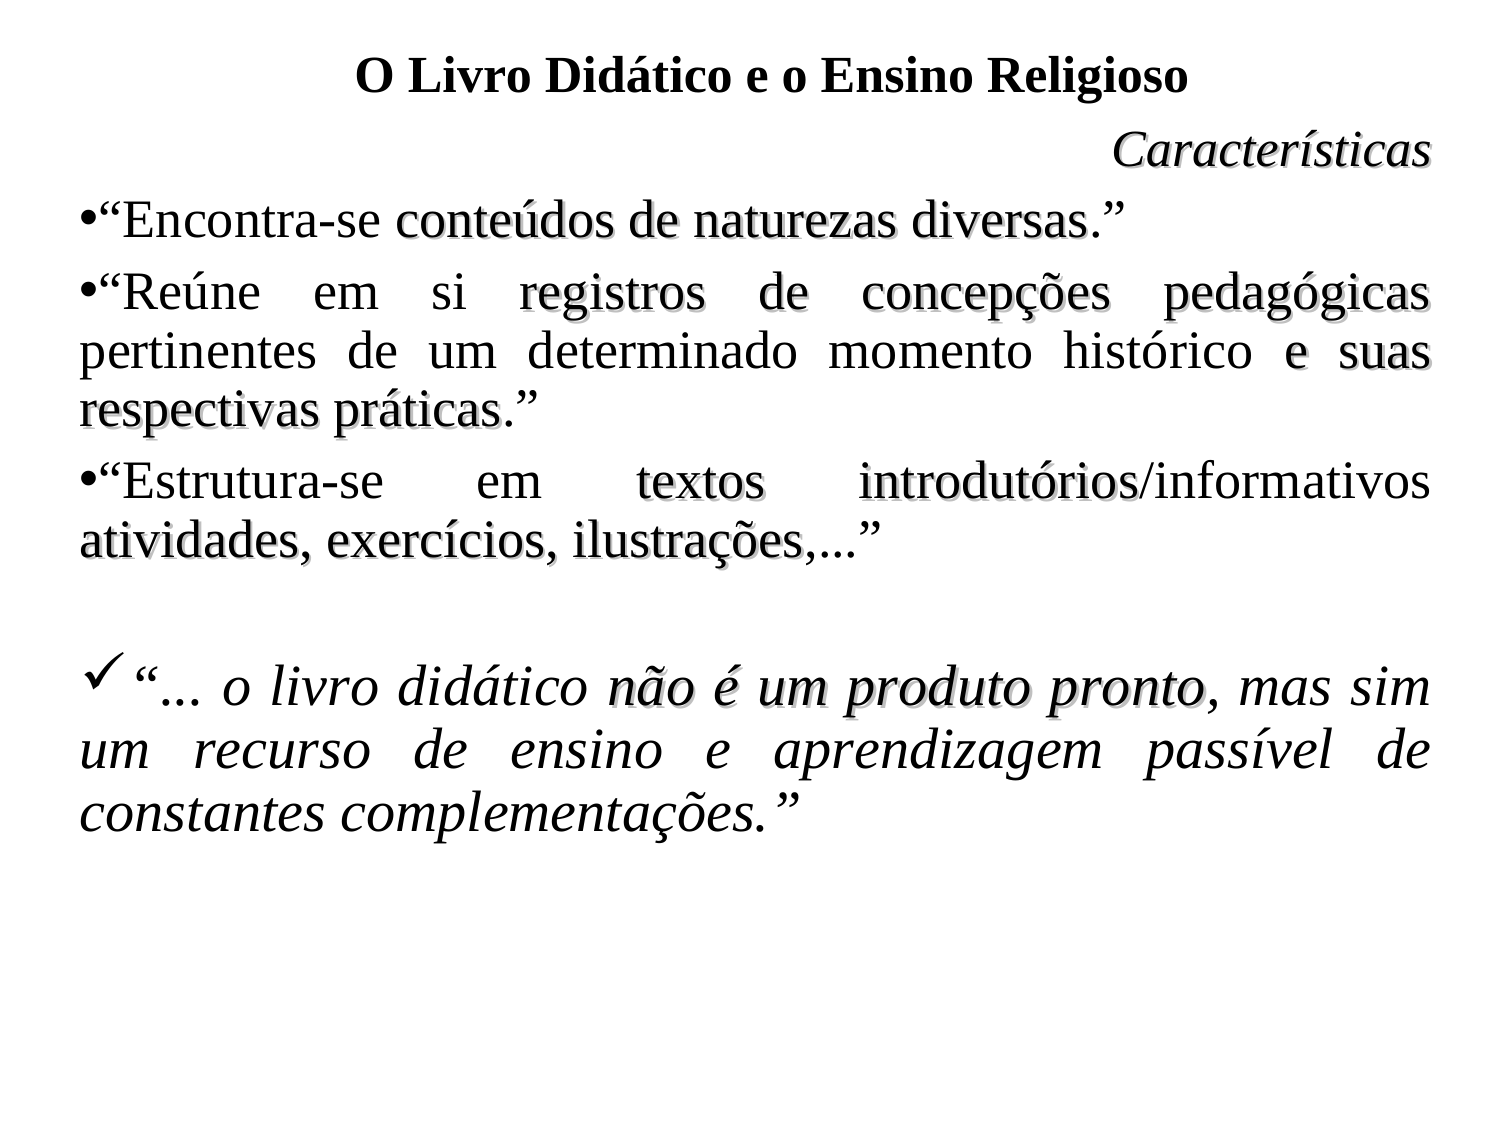

# O Livro Didático e o Ensino Religioso
Características
“Encontra-se conteúdos de naturezas diversas.”
“Reúne em si registros de concepções pedagógicas pertinentes de um determinado momento histórico e suas respectivas práticas.”
“Estrutura-se em textos introdutórios/informativos atividades, exercícios, ilustrações,...”
“... o livro didático não é um produto pronto, mas sim um recurso de ensino e aprendizagem passível de constantes complementações.”